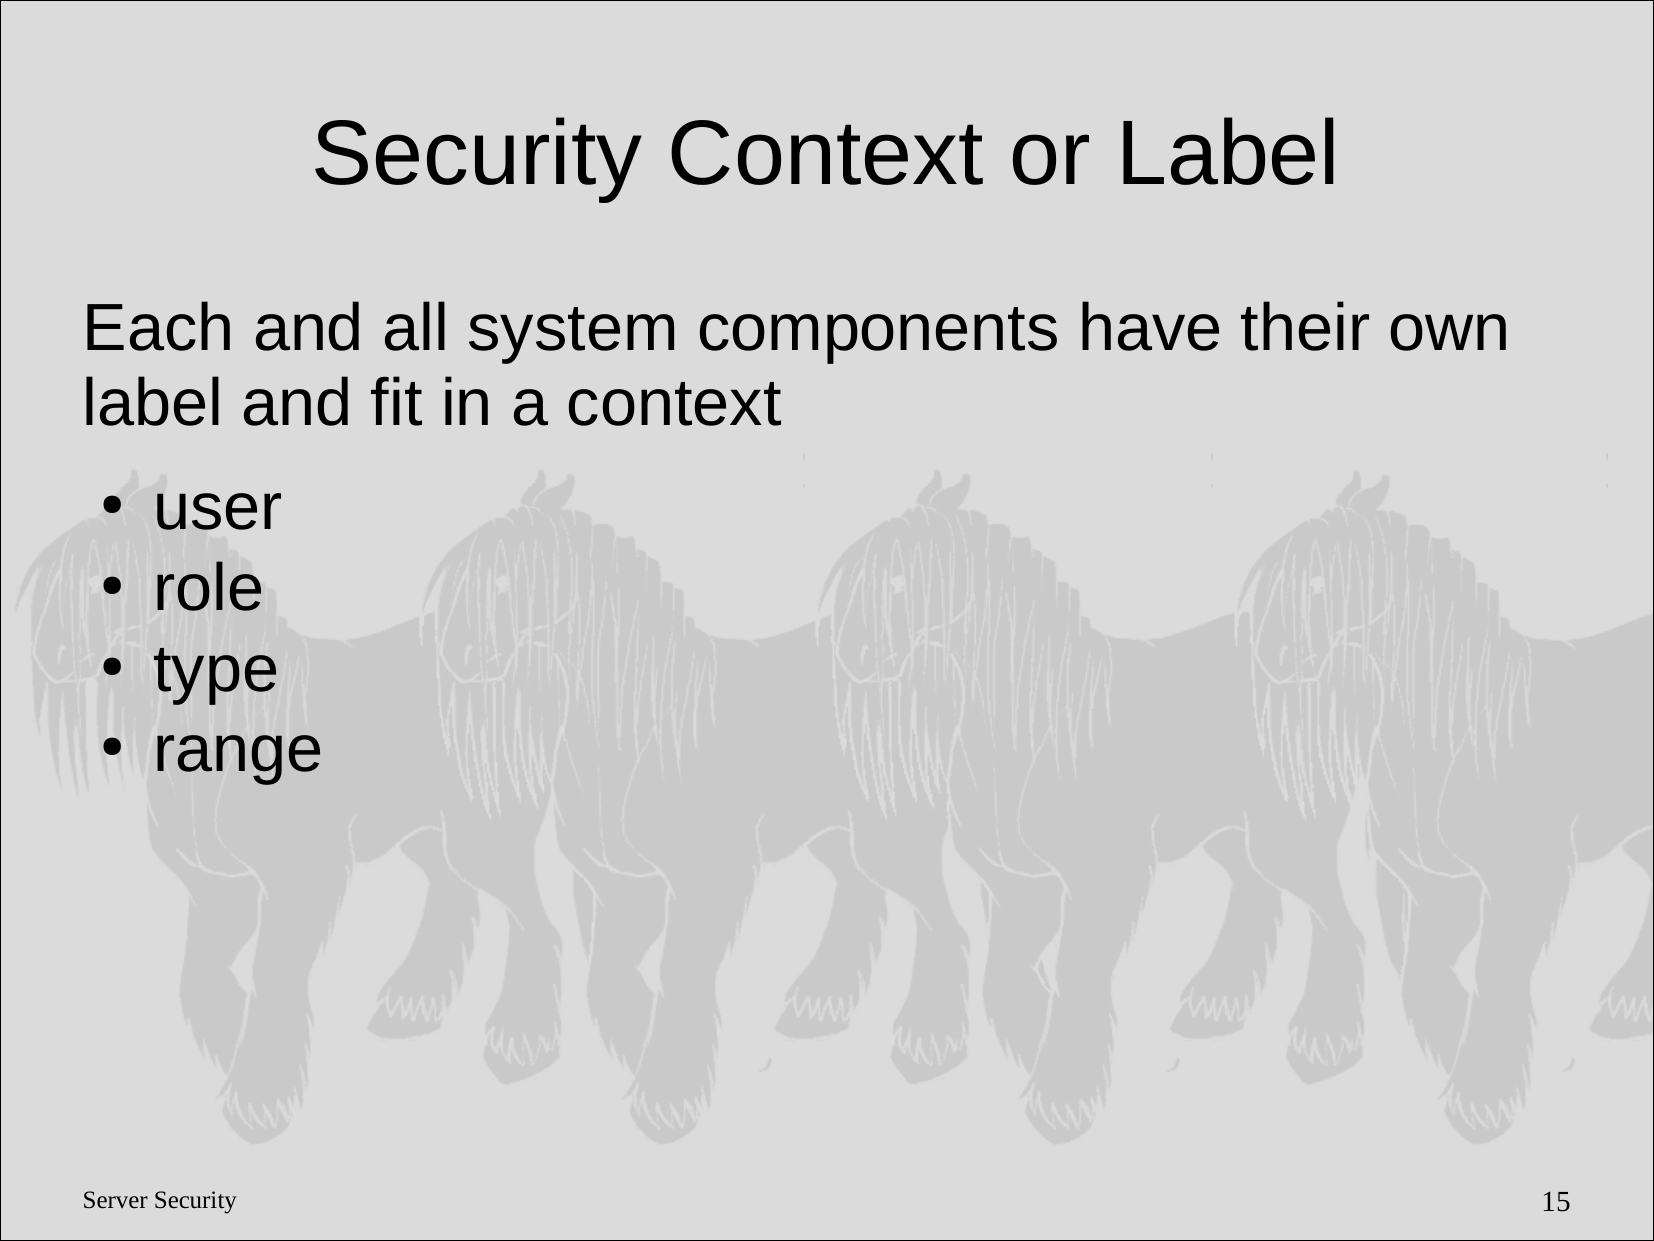

# Security Context or Label
Each and all system components have their own label and fit in a context
user
role
type
range